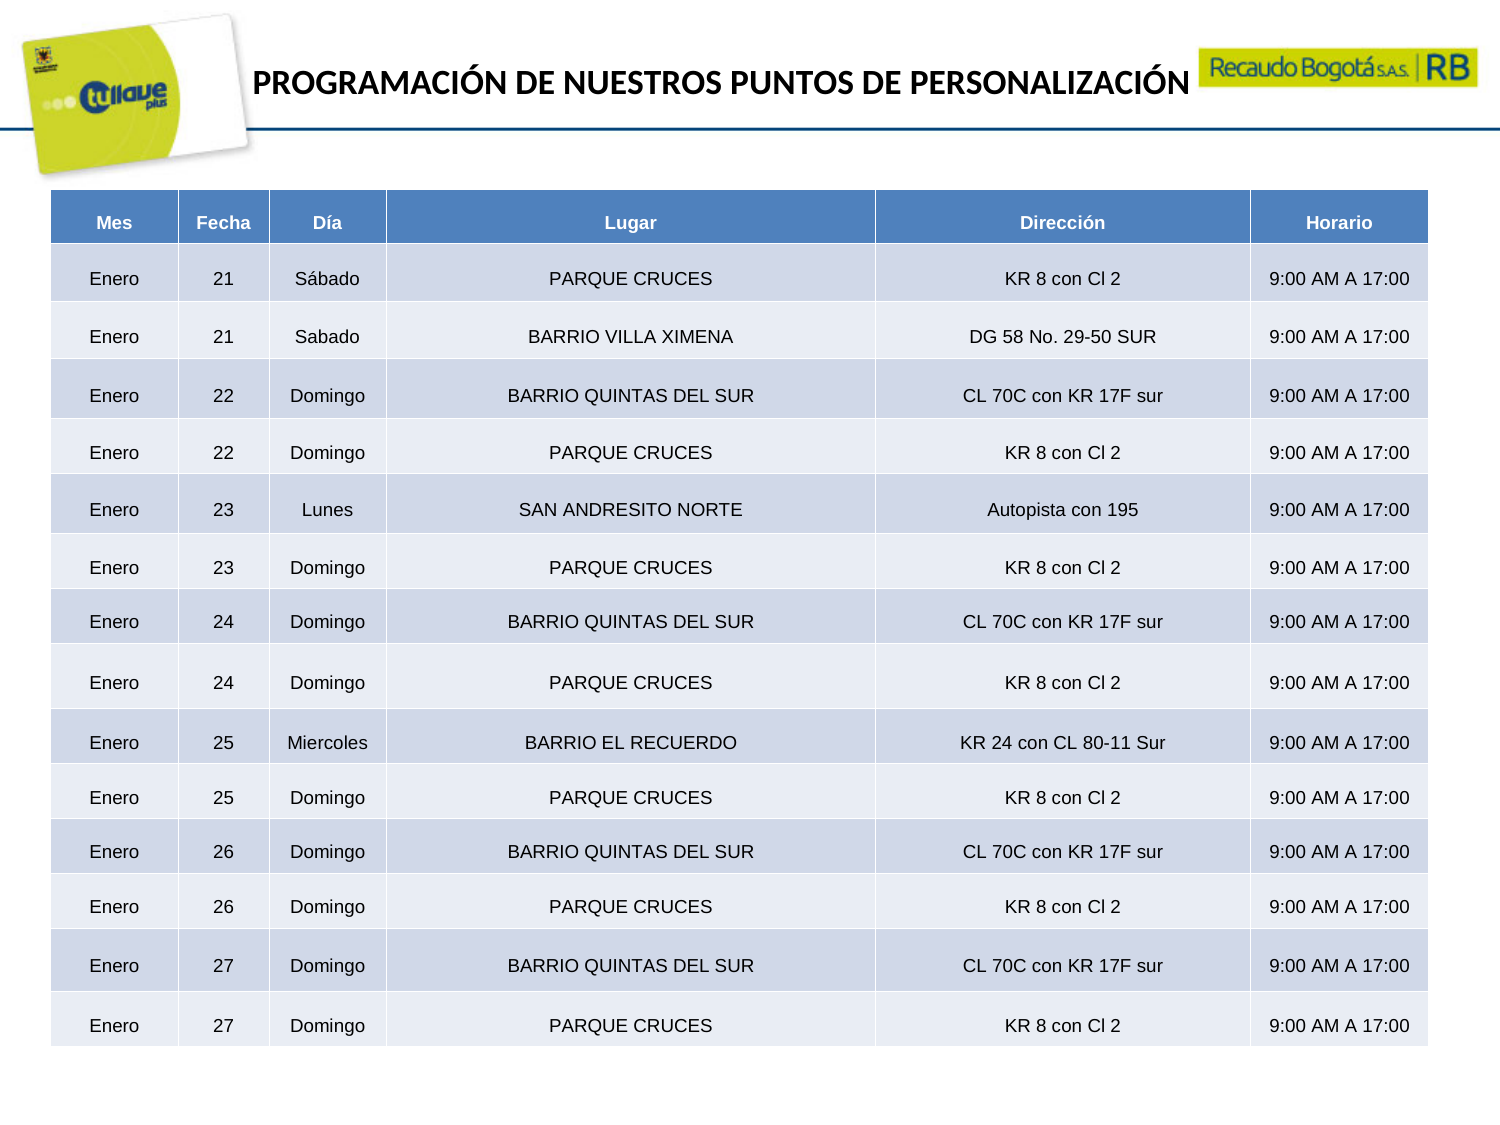

PROGRAMACIÓN DE NUESTROS PUNTOS DE PERSONALIZACIÓN
| Mes | Fecha | Día | Lugar | Dirección | Horario |
| --- | --- | --- | --- | --- | --- |
| Enero | 21 | Sábado | PARQUE CRUCES | KR 8 con Cl 2 | 9:00 AM A 17:00 |
| Enero | 21 | Sabado | BARRIO VILLA XIMENA | DG 58 No. 29-50 SUR | 9:00 AM A 17:00 |
| Enero | 22 | Domingo | BARRIO QUINTAS DEL SUR | CL 70C con KR 17F sur | 9:00 AM A 17:00 |
| Enero | 22 | Domingo | PARQUE CRUCES | KR 8 con Cl 2 | 9:00 AM A 17:00 |
| Enero | 23 | Lunes | SAN ANDRESITO NORTE | Autopista con 195 | 9:00 AM A 17:00 |
| Enero | 23 | Domingo | PARQUE CRUCES | KR 8 con Cl 2 | 9:00 AM A 17:00 |
| Enero | 24 | Domingo | BARRIO QUINTAS DEL SUR | CL 70C con KR 17F sur | 9:00 AM A 17:00 |
| Enero | 24 | Domingo | PARQUE CRUCES | KR 8 con Cl 2 | 9:00 AM A 17:00 |
| Enero | 25 | Miercoles | BARRIO EL RECUERDO | KR 24 con CL 80-11 Sur | 9:00 AM A 17:00 |
| Enero | 25 | Domingo | PARQUE CRUCES | KR 8 con Cl 2 | 9:00 AM A 17:00 |
| Enero | 26 | Domingo | BARRIO QUINTAS DEL SUR | CL 70C con KR 17F sur | 9:00 AM A 17:00 |
| Enero | 26 | Domingo | PARQUE CRUCES | KR 8 con Cl 2 | 9:00 AM A 17:00 |
| Enero | 27 | Domingo | BARRIO QUINTAS DEL SUR | CL 70C con KR 17F sur | 9:00 AM A 17:00 |
| Enero | 27 | Domingo | PARQUE CRUCES | KR 8 con Cl 2 | 9:00 AM A 17:00 |